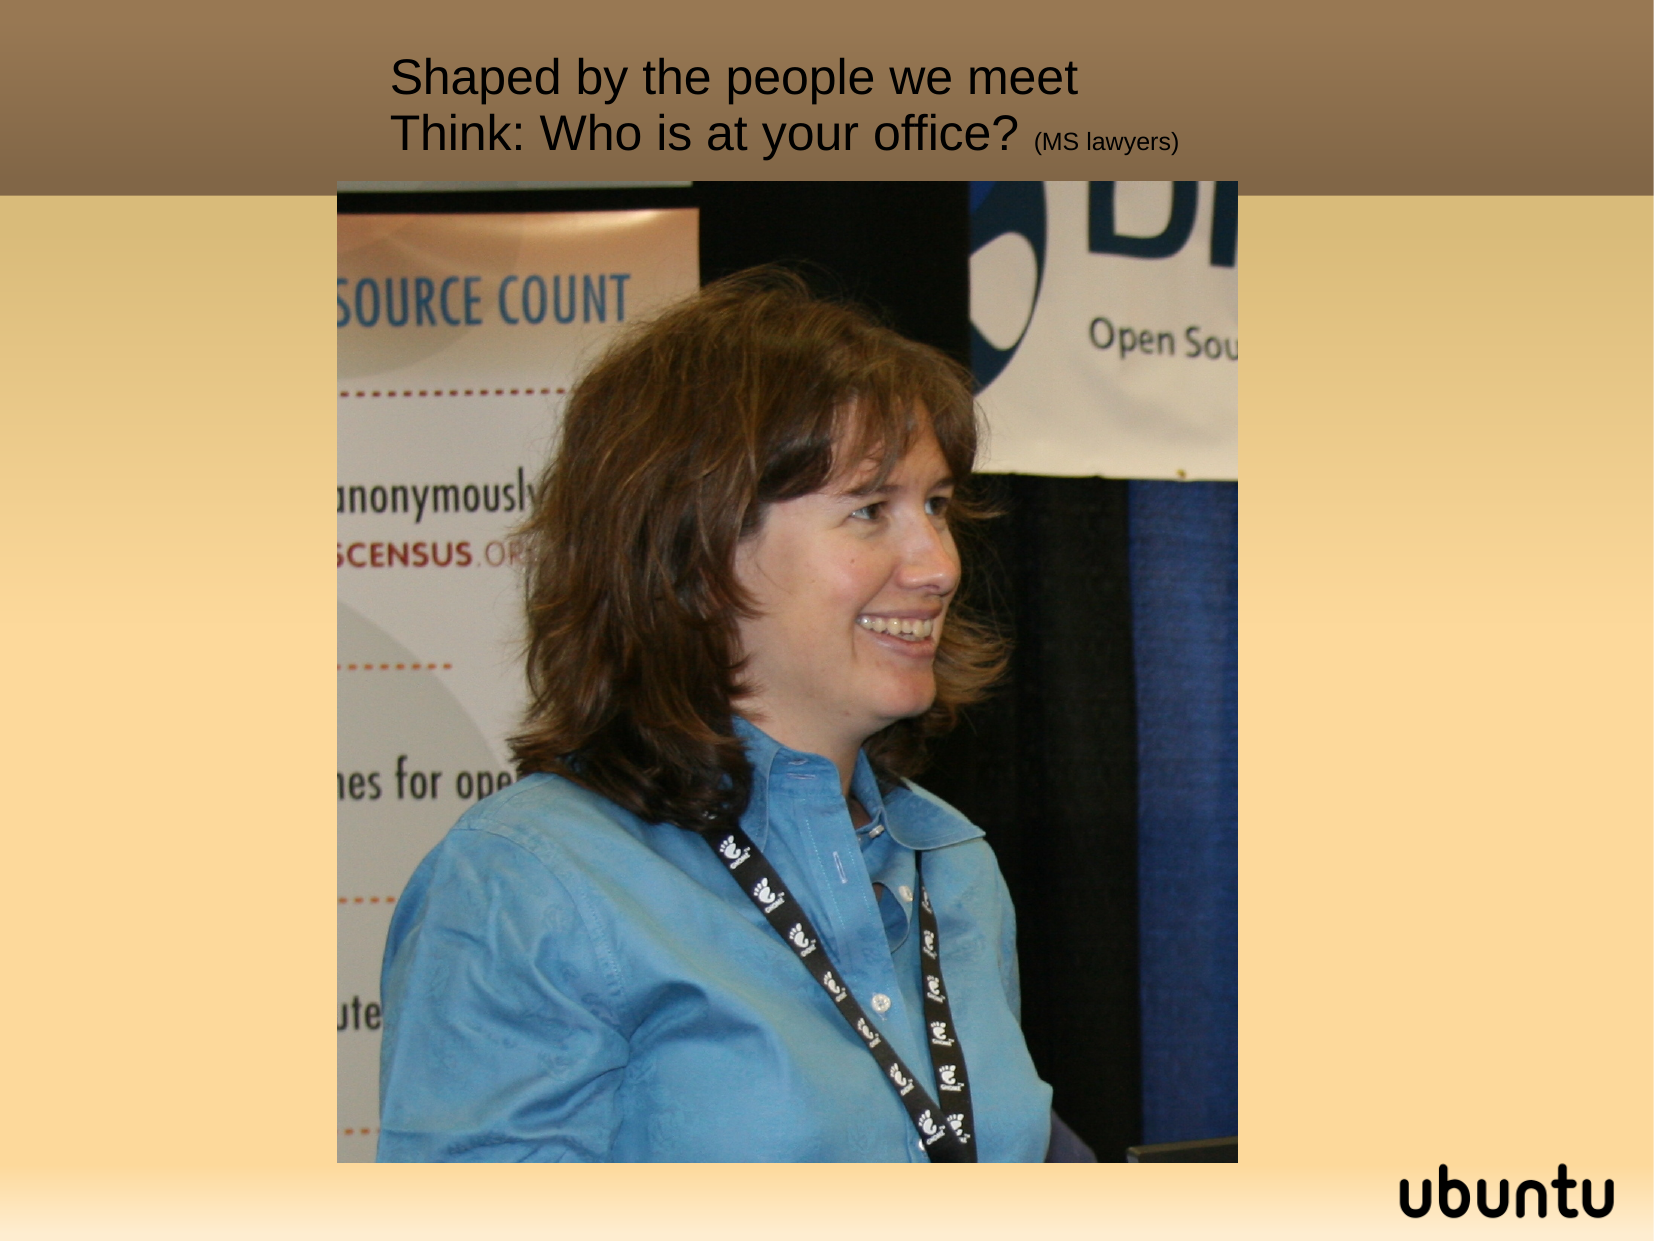

Shaped by the people we meet
Think: Who is at your office? (MS lawyers)